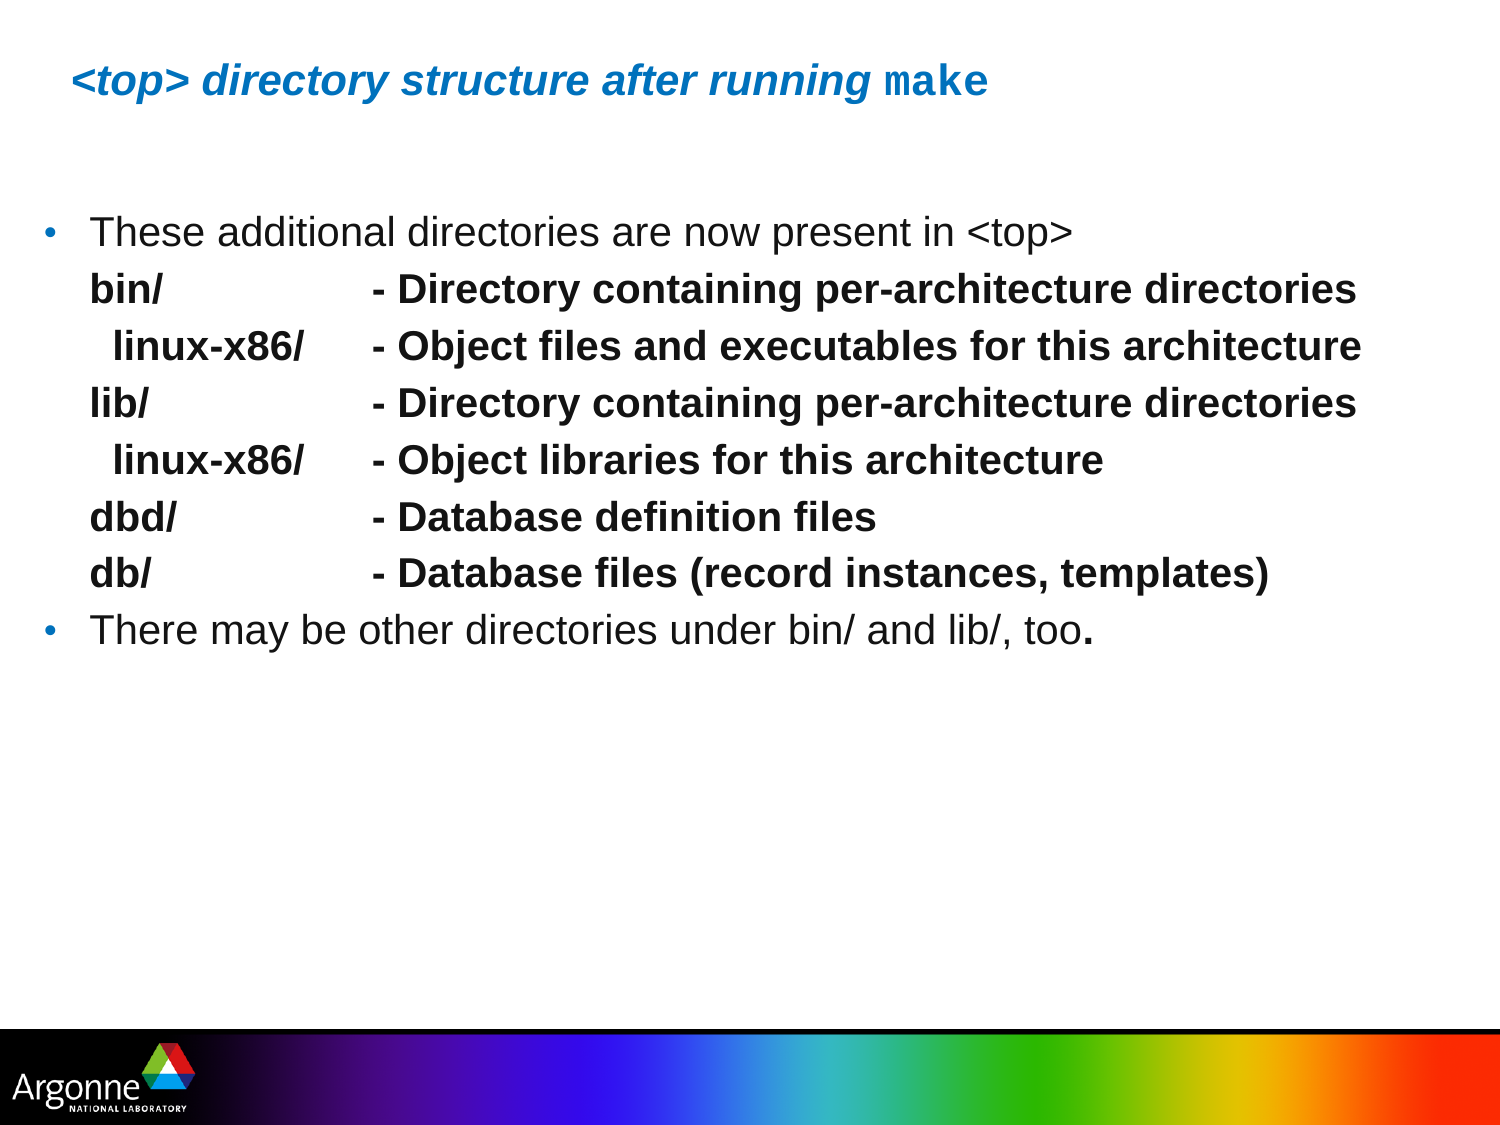

# <top> directory structure after running make
These additional directories are now present in <top>
	bin/	- Directory containing per-architecture directories
	 linux-x86/	- Object files and executables for this architecture
	lib/	- Directory containing per-architecture directories
	 linux-x86/	- Object libraries for this architecture
	dbd/	- Database definition files
	db/	- Database files (record instances, templates)
There may be other directories under bin/ and lib/, too.